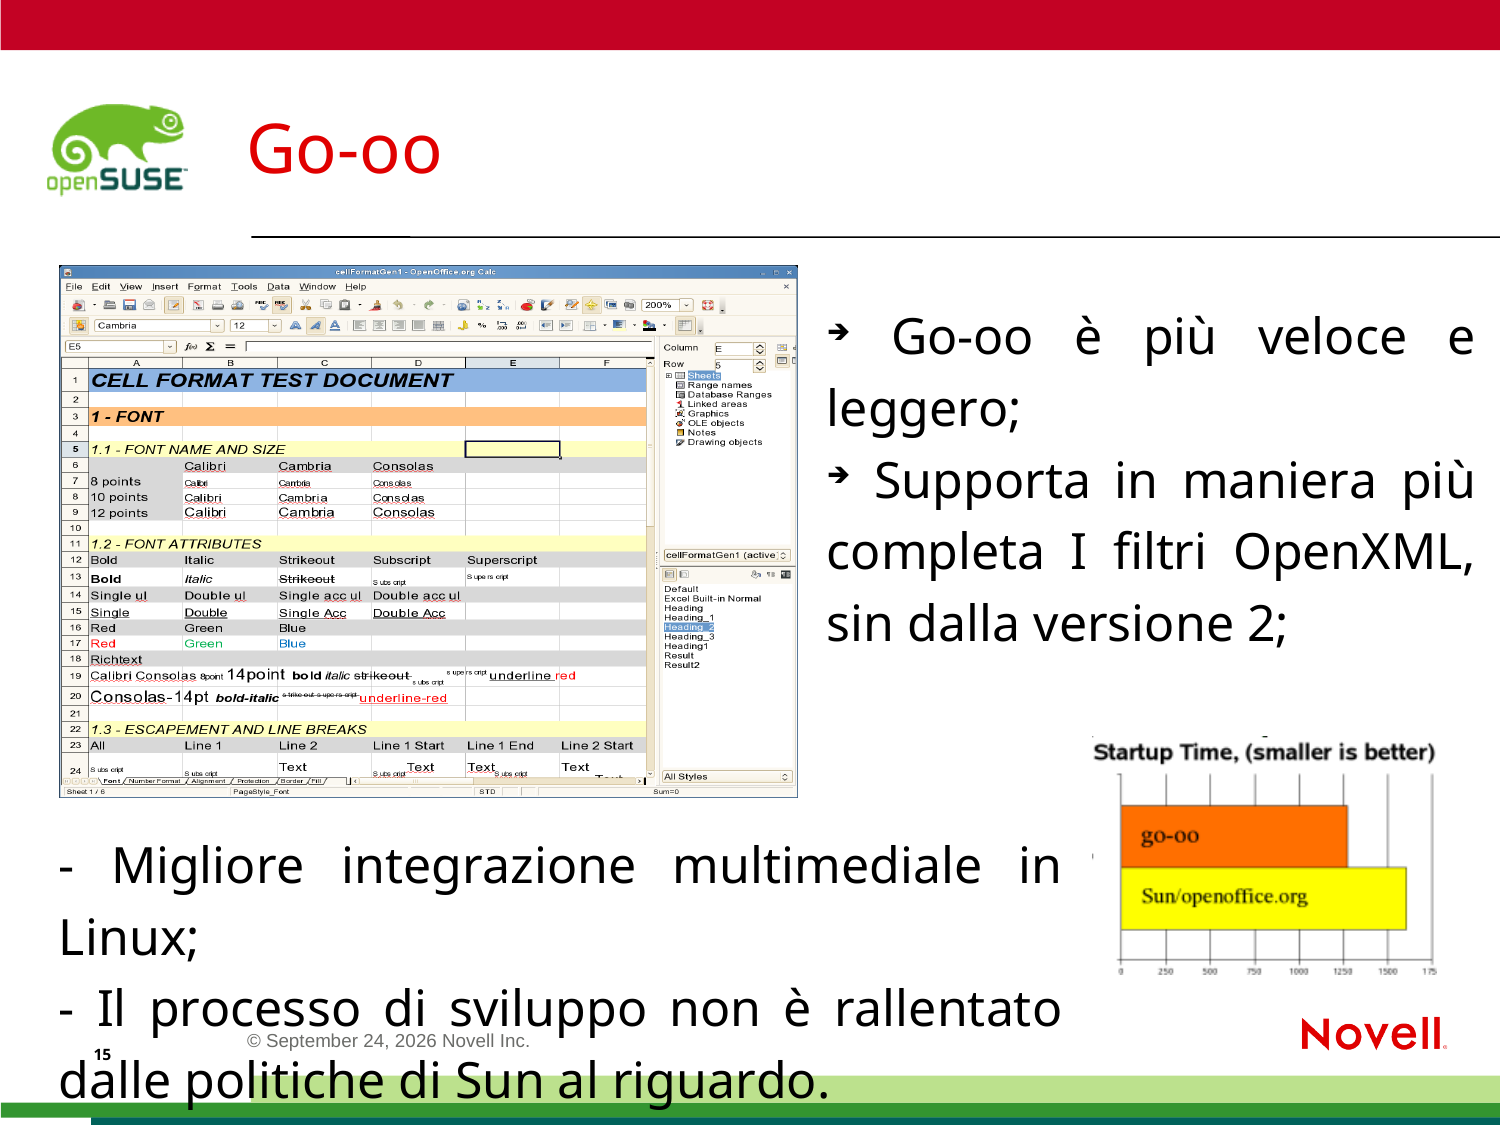

# Go-oo
 Go-oo è più veloce e leggero;
 Supporta in maniera più completa I filtri OpenXML, sin dalla versione 2;
- Migliore integrazione multimediale in Linux;
- Il processo di sviluppo non è rallentato dalle politiche di Sun al riguardo.